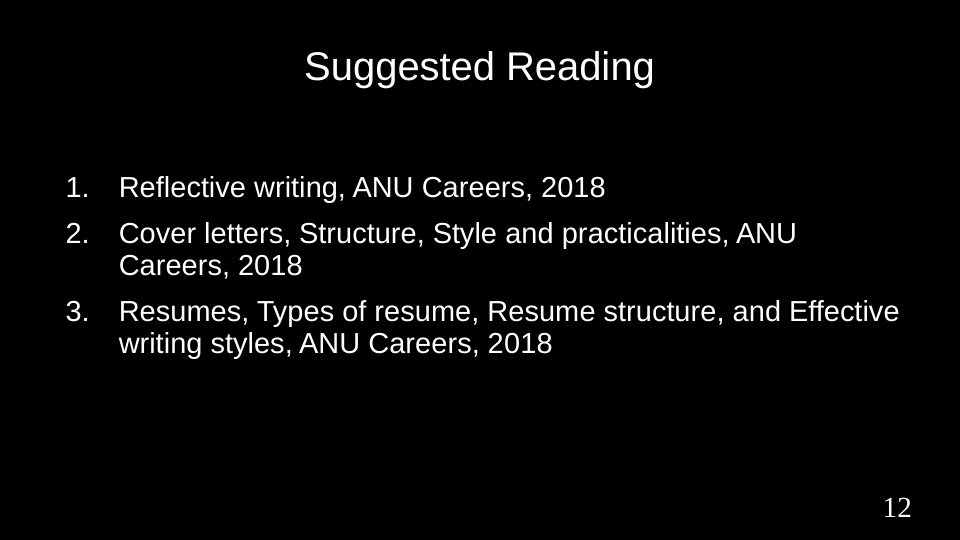

# Suggested Reading
Reflective writing, ANU Careers, 2018
Cover letters, Structure, Style and practicalities, ANU Careers, 2018
Resumes, Types of resume, Resume structure, and Effective writing styles, ANU Careers, 2018
12